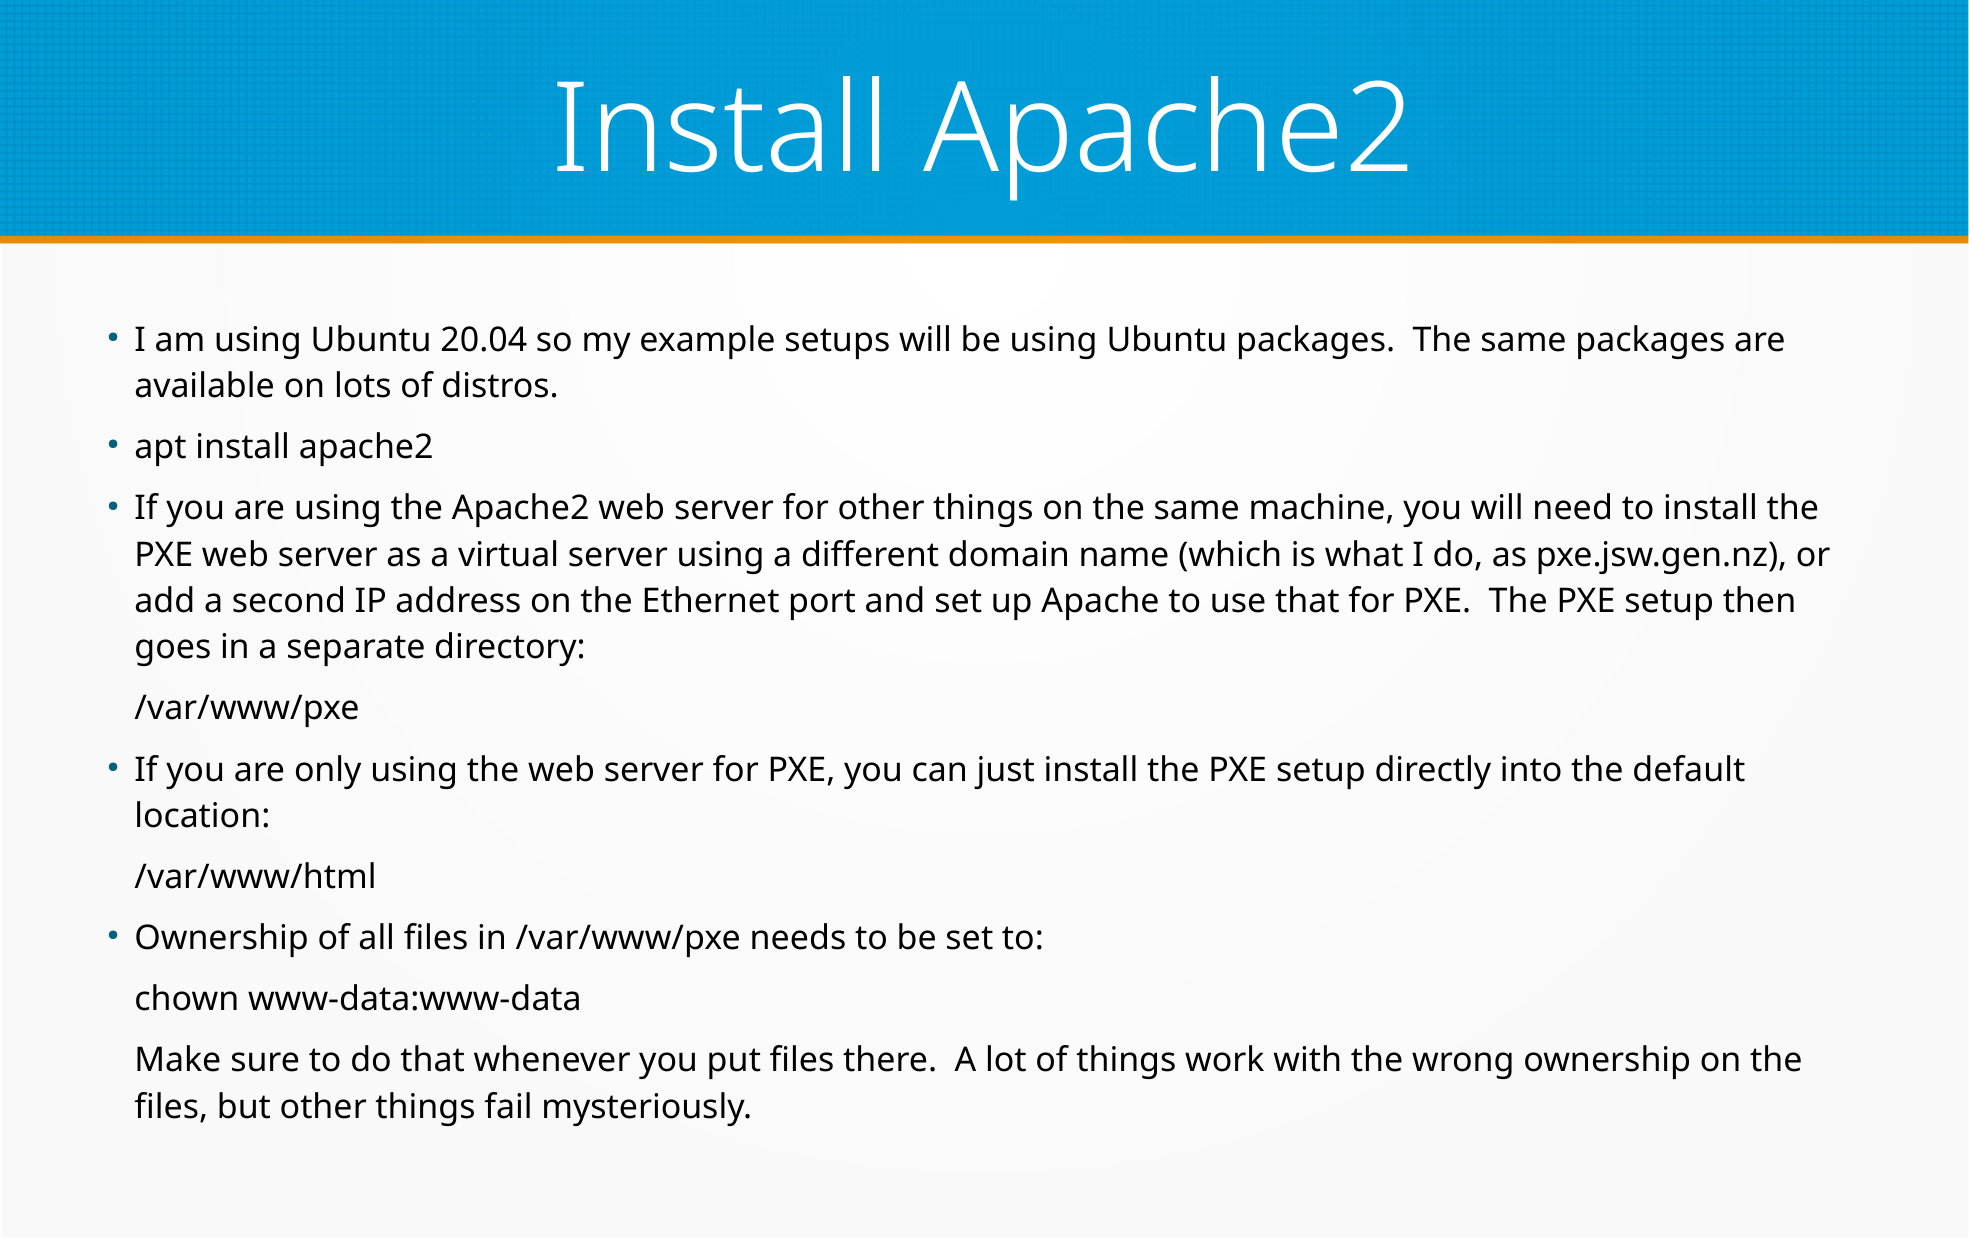

# Install Apache2
I am using Ubuntu 20.04 so my example setups will be using Ubuntu packages. The same packages are available on lots of distros.
apt install apache2
If you are using the Apache2 web server for other things on the same machine, you will need to install the PXE web server as a virtual server using a different domain name (which is what I do, as pxe.jsw.gen.nz), or add a second IP address on the Ethernet port and set up Apache to use that for PXE. The PXE setup then goes in a separate directory:
/var/www/pxe
If you are only using the web server for PXE, you can just install the PXE setup directly into the default location:
/var/www/html
Ownership of all files in /var/www/pxe needs to be set to:
chown www-data:www-data
Make sure to do that whenever you put files there. A lot of things work with the wrong ownership on the files, but other things fail mysteriously.